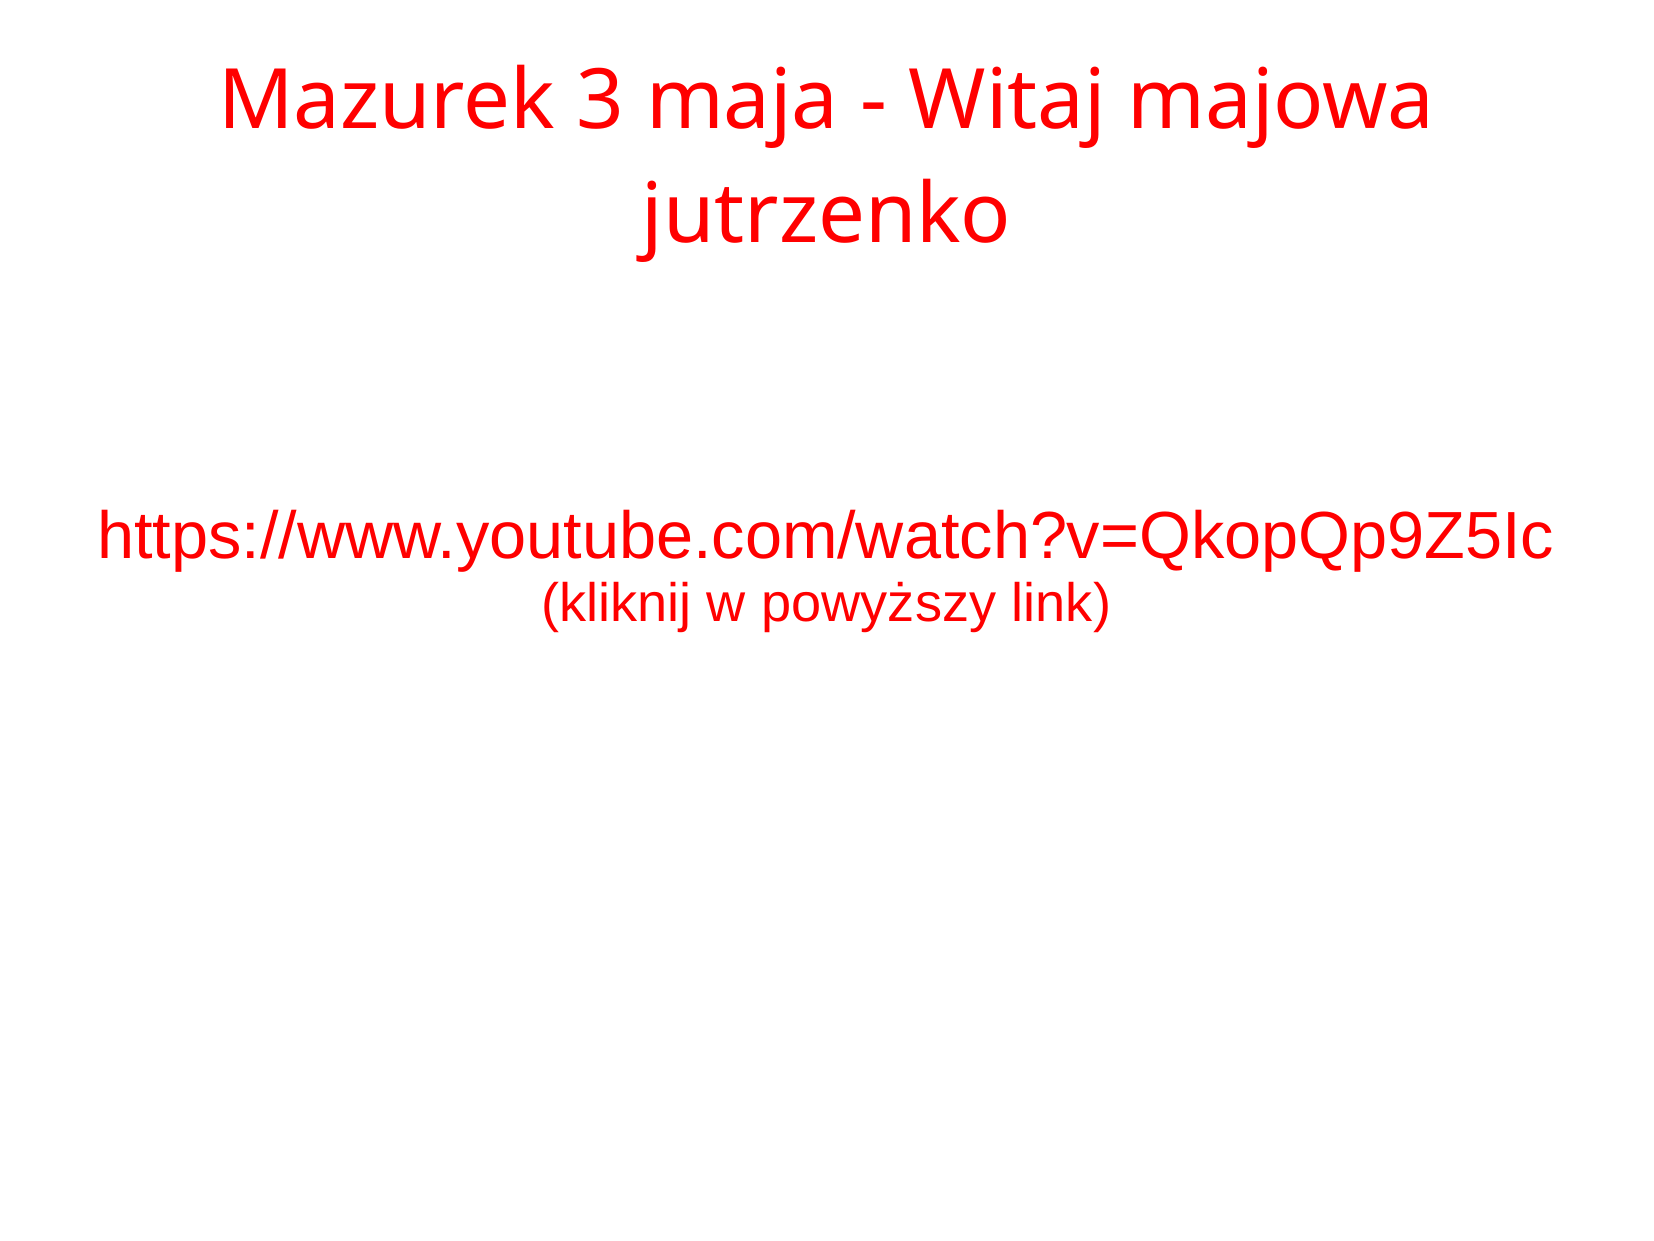

# Mazurek 3 maja - Witaj majowa jutrzenko
https://www.youtube.com/watch?v=QkopQp9Z5Ic
(kliknij w powyższy link)